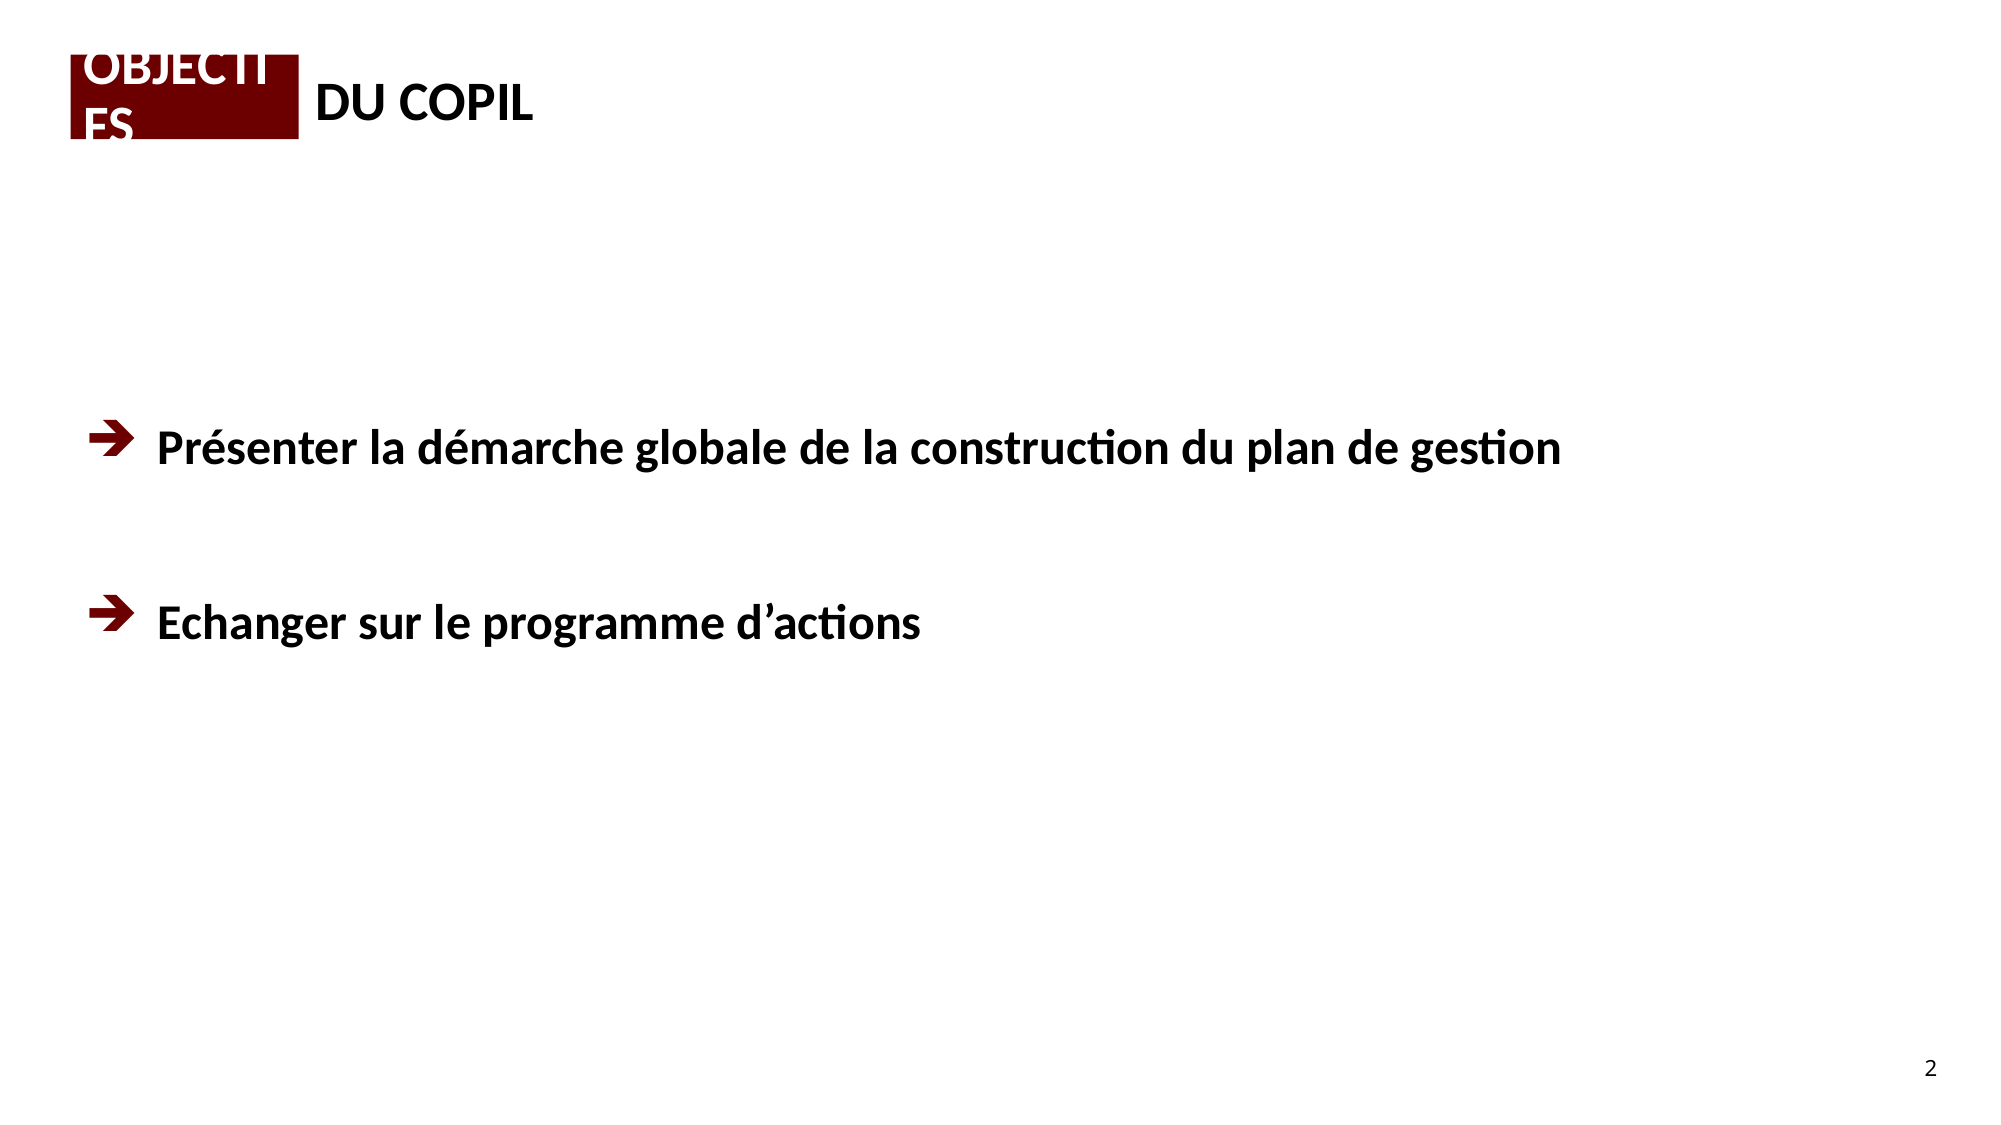

# Objectifs
Du COPIL
 Présenter la démarche globale de la construction du plan de gestion
 Echanger sur le programme d’actions